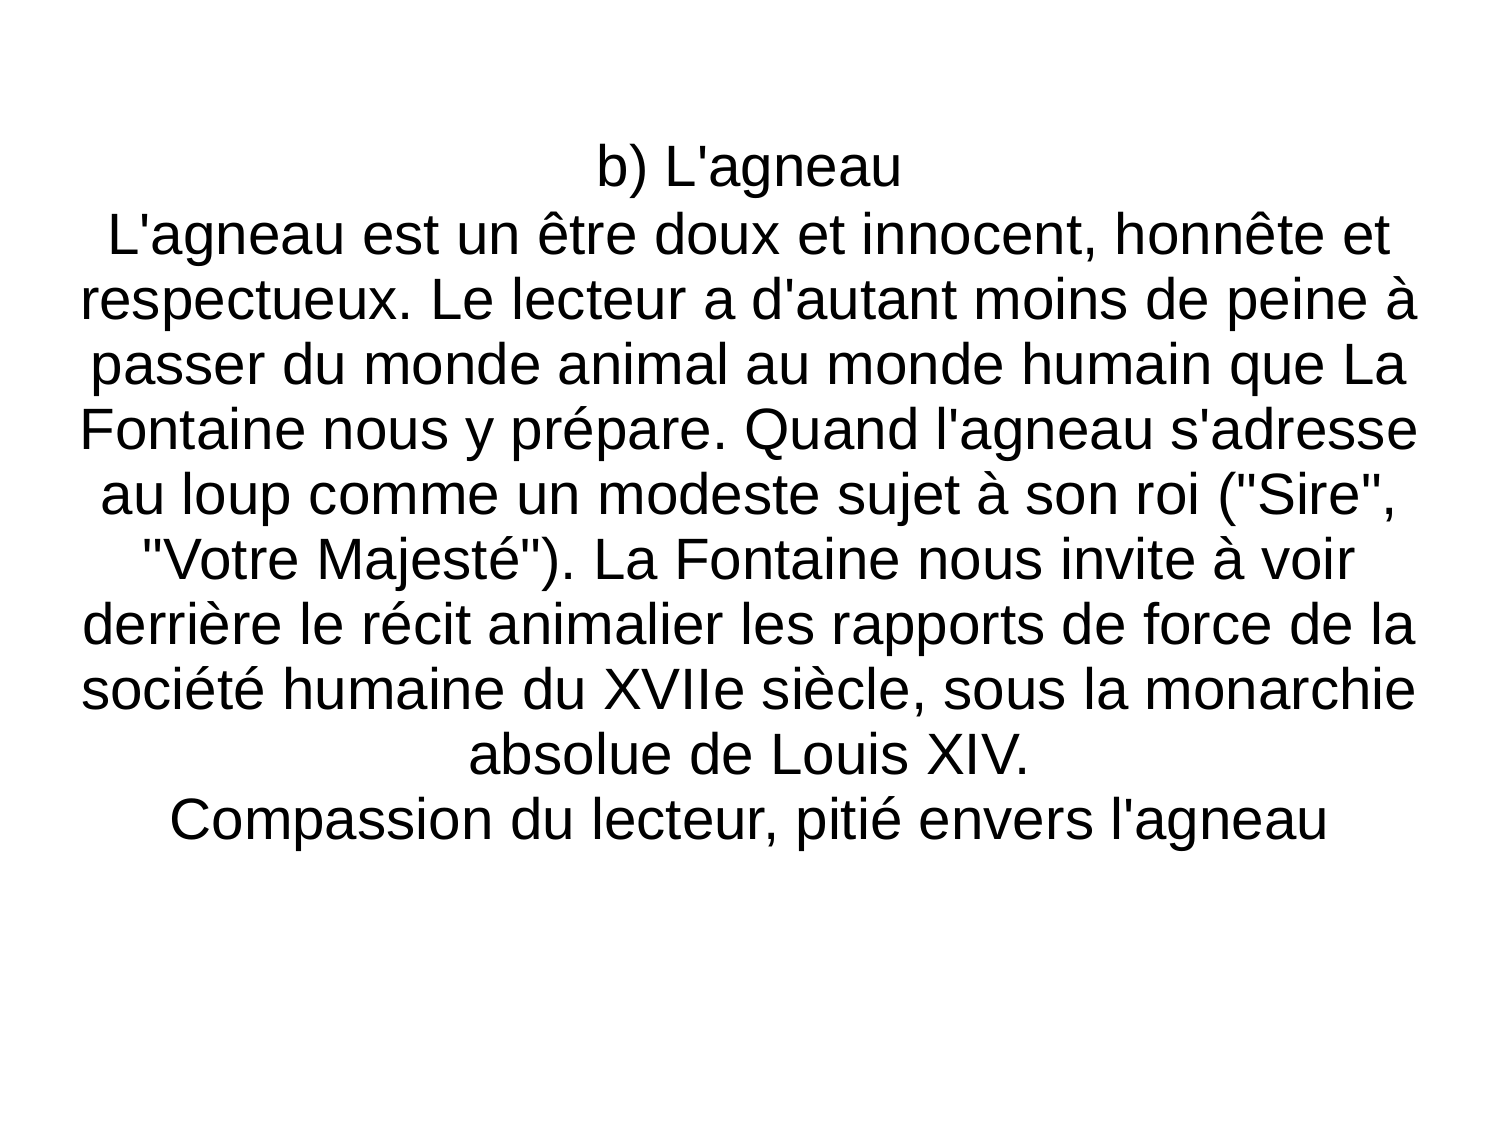

# b) L'agneau
L'agneau est un être doux et innocent, honnête et respectueux. Le lecteur a d'autant moins de peine à passer du monde animal au monde humain que La Fontaine nous y prépare. Quand l'agneau s'adresse au loup comme un modeste sujet à son roi ("Sire", "Votre Majesté"). La Fontaine nous invite à voir derrière le récit animalier les rapports de force de la société humaine du XVIIe siècle, sous la monarchie absolue de Louis XIV.
Compassion du lecteur, pitié envers l'agneau